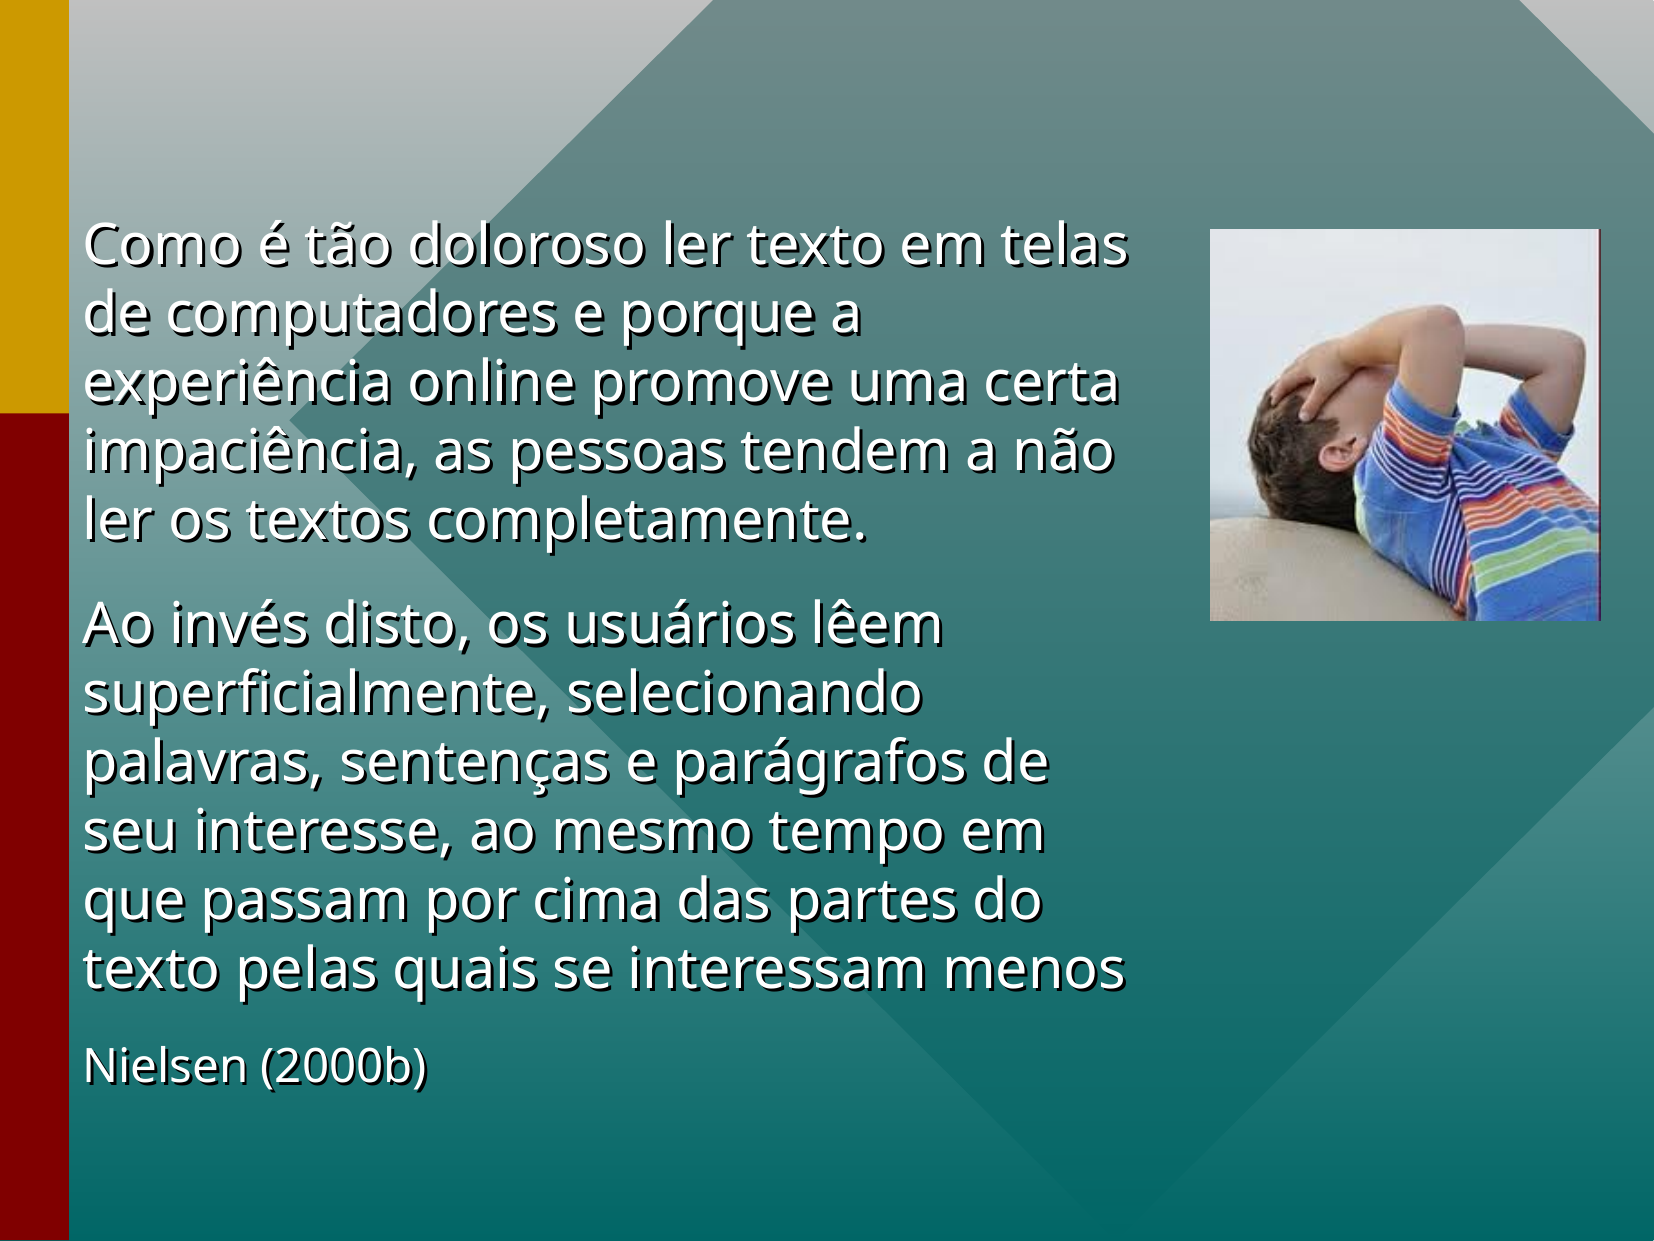

# Como é tão doloroso ler texto em telas de computadores e porque a experiência online promove uma certa impaciência, as pessoas tendem a não ler os textos completamente.
Ao invés disto, os usuários lêem superficialmente, selecionando palavras, sentenças e parágrafos de seu interesse, ao mesmo tempo em que passam por cima das partes do texto pelas quais se interessam menos
Nielsen (2000b)